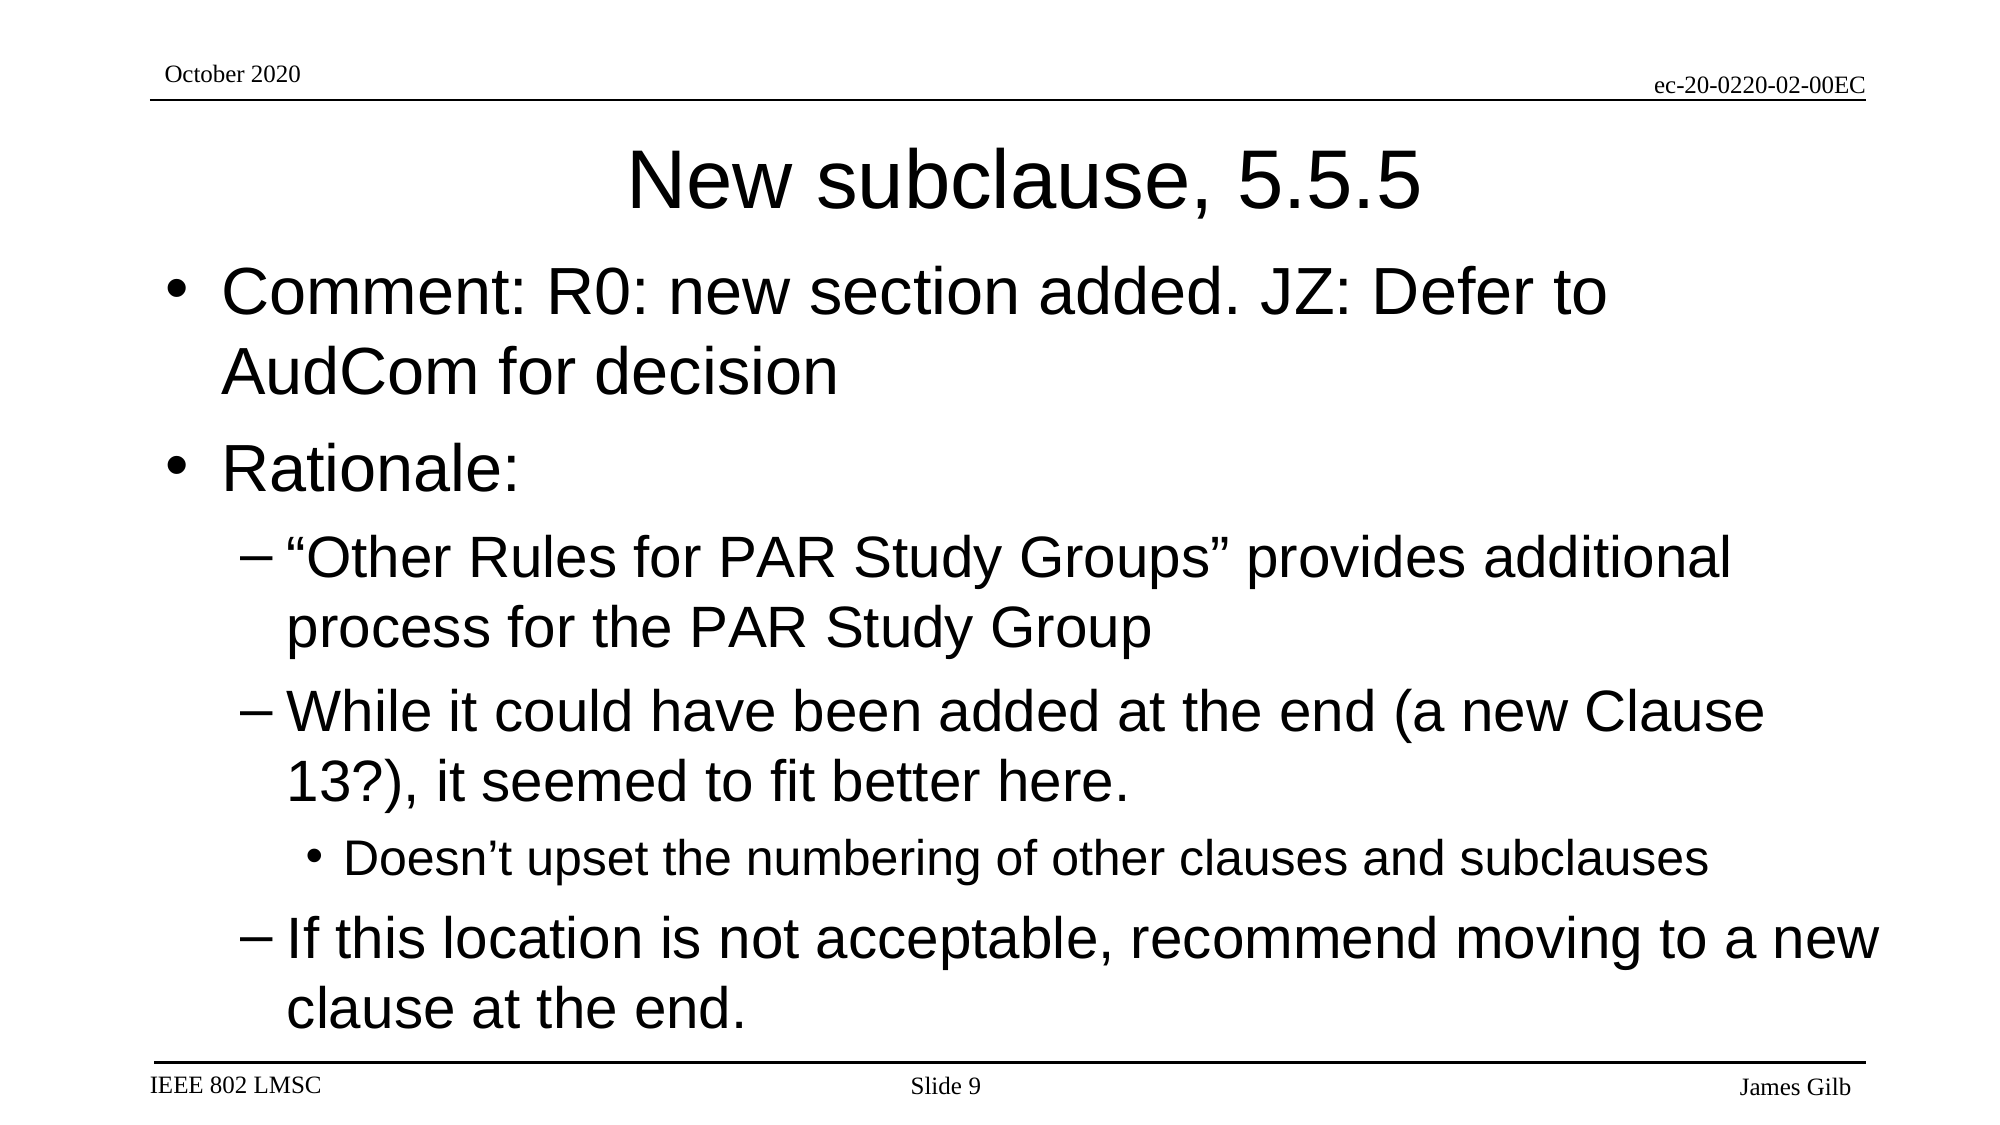

# New subclause, 5.5.5
Comment: R0: new section added. JZ: Defer to AudCom for decision
Rationale:
“Other Rules for PAR Study Groups” provides additional process for the PAR Study Group
While it could have been added at the end (a new Clause 13?), it seemed to fit better here.
Doesn’t upset the numbering of other clauses and subclauses
If this location is not acceptable, recommend moving to a new clause at the end.
9